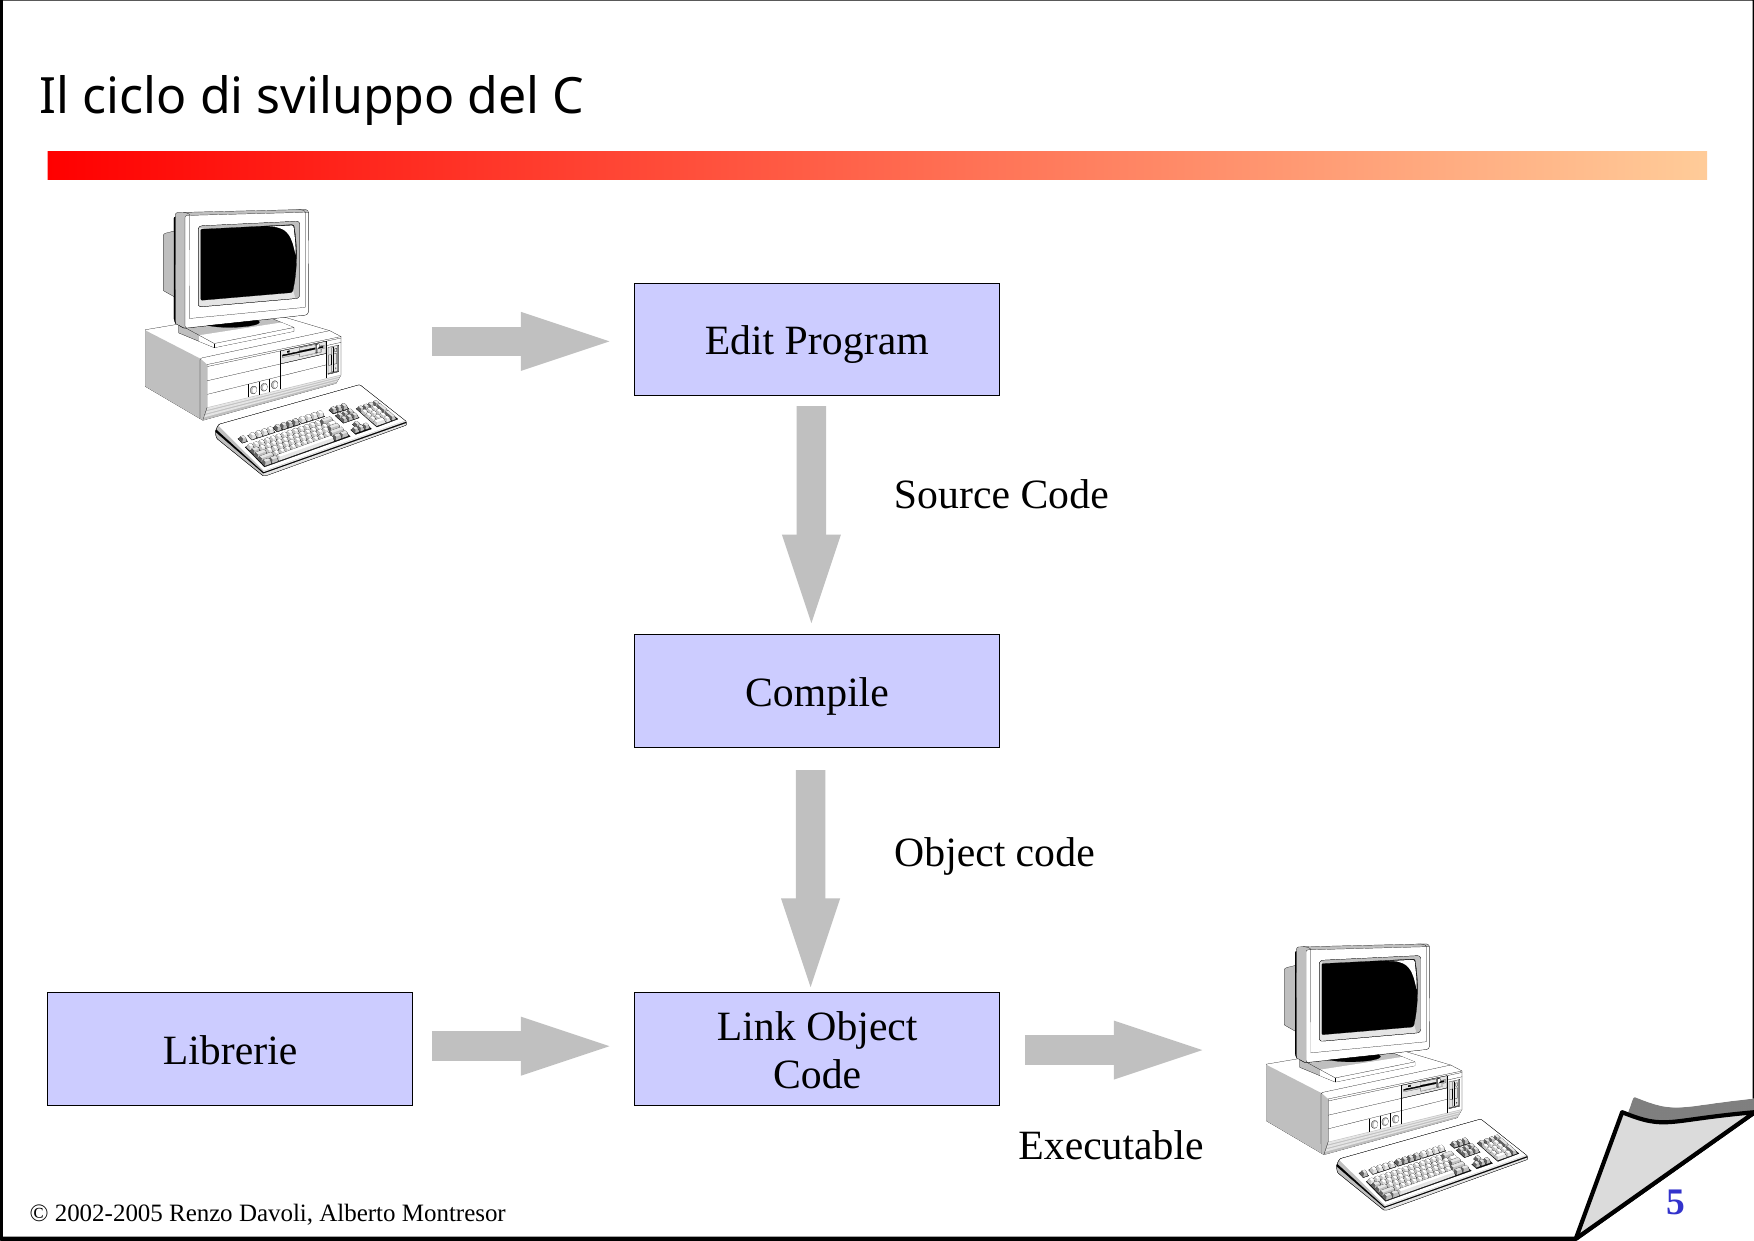

# Il ciclo di sviluppo del C
Edit Program
Source Code
Compile
Object code
Librerie
Link Object
Code
Executable